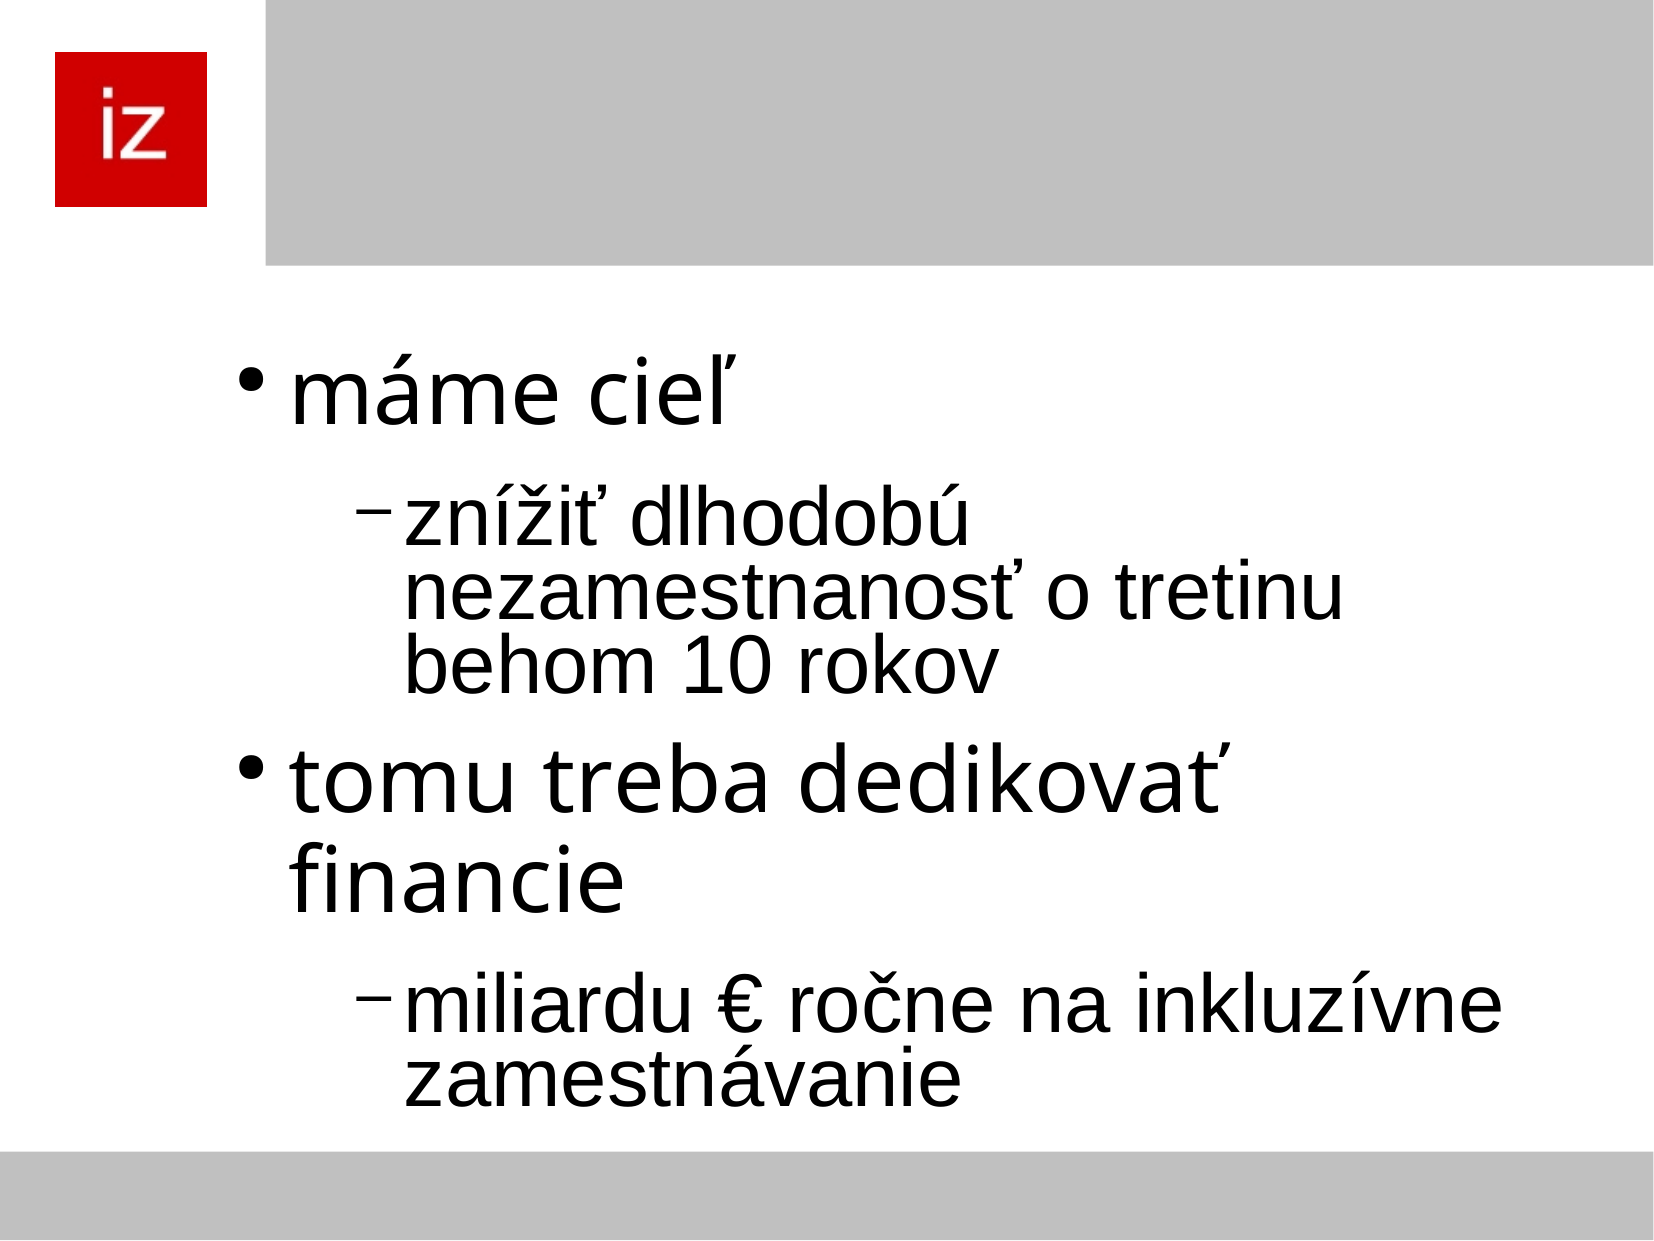

#
máme cieľ
znížiť dlhodobú nezamestnanosť o tretinu behom 10 rokov
tomu treba dedikovať financie
miliardu € ročne na inkluzívne zamestnávanie